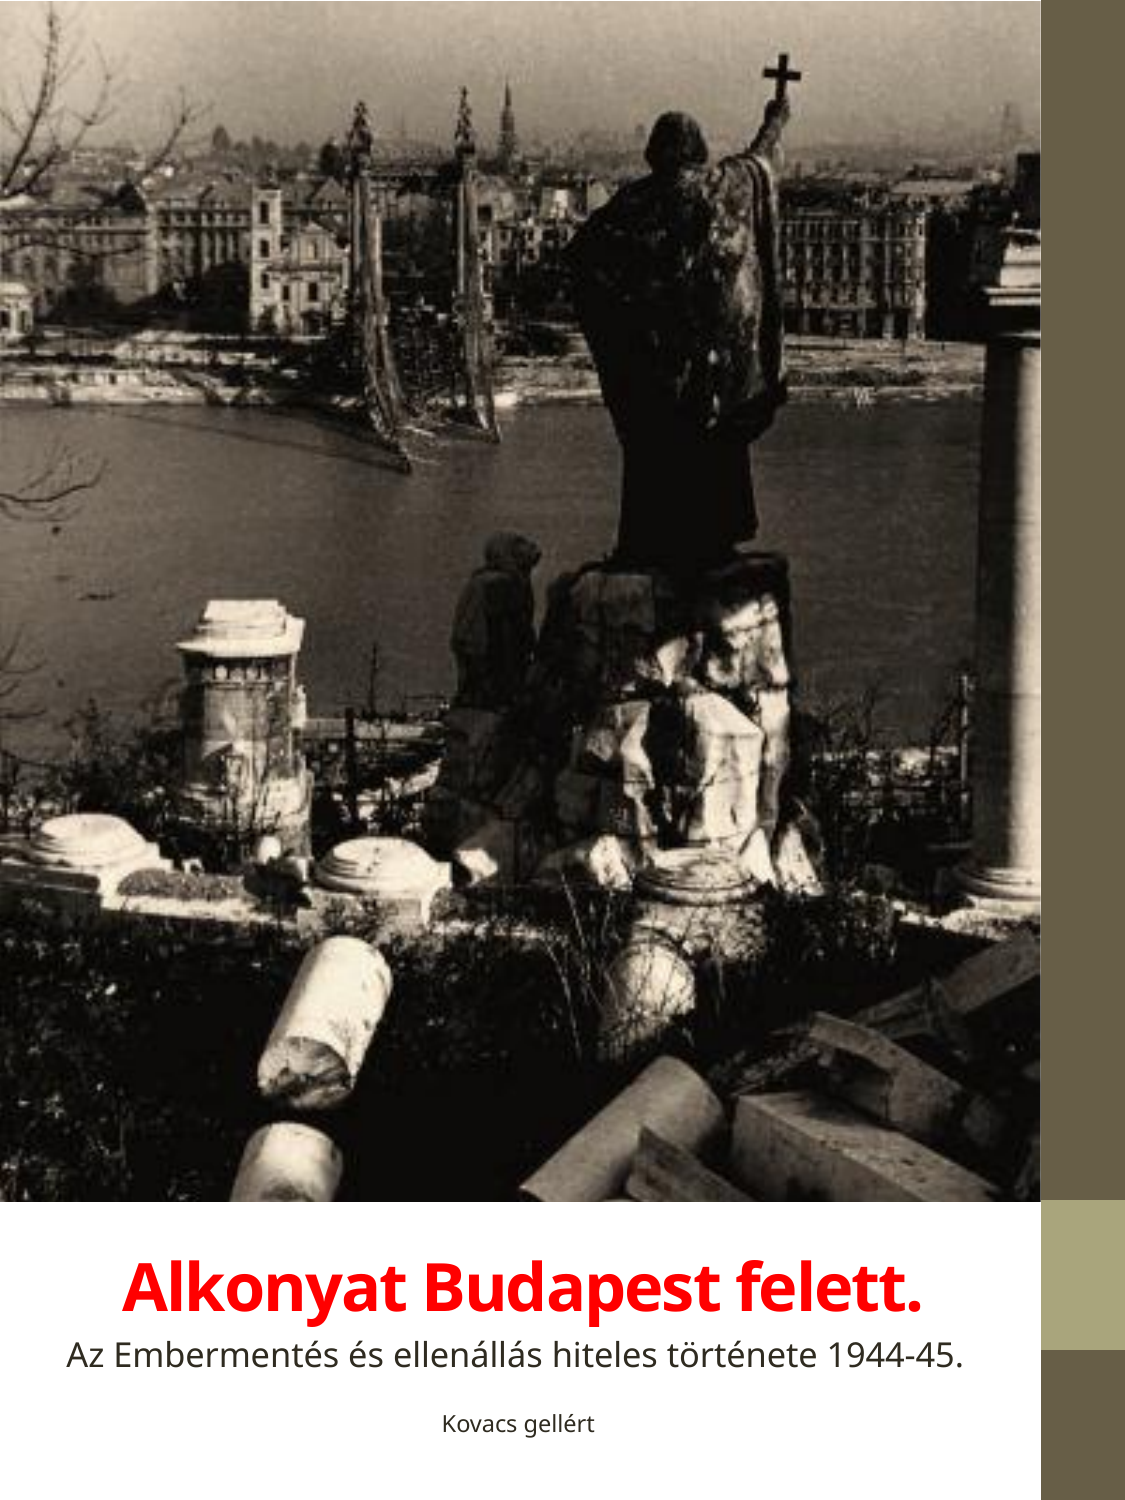

# Alkonyat Budapest felett.
Az Embermentés és ellenállás hiteles története 1944-45.
 Kovacs gellért